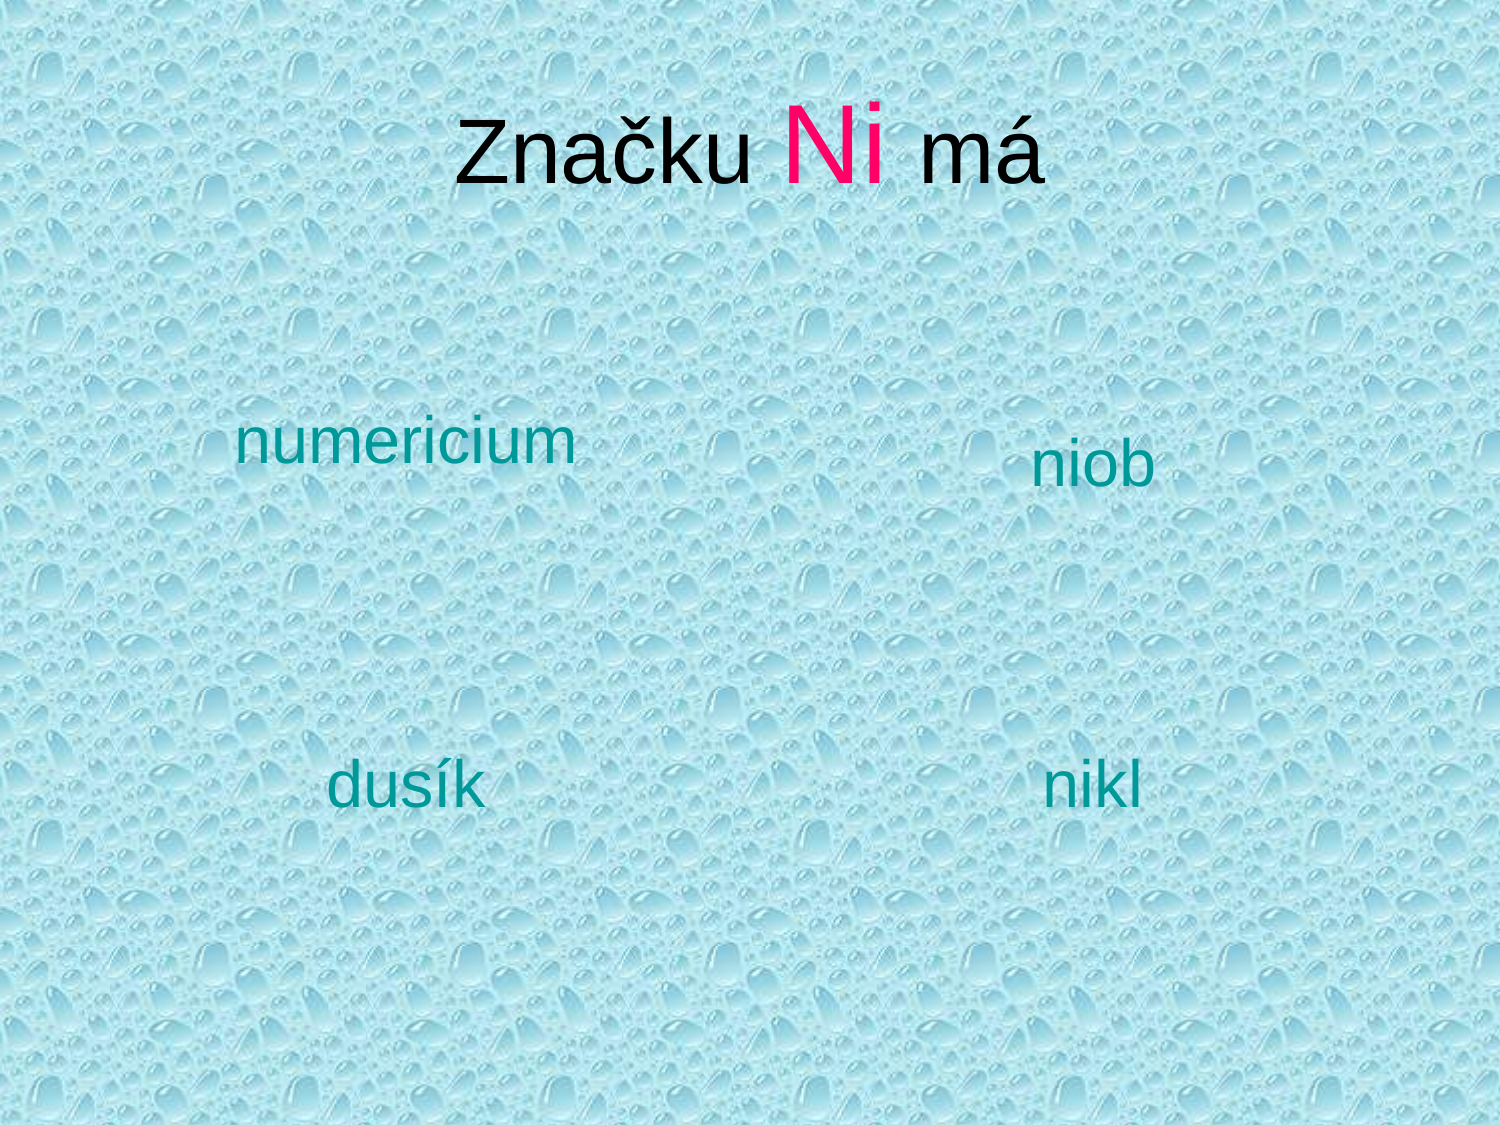

# Značku Ni má
| numericium |
| --- |
| niob |
| --- |
| dusík |
| --- |
| nikl |
| --- |